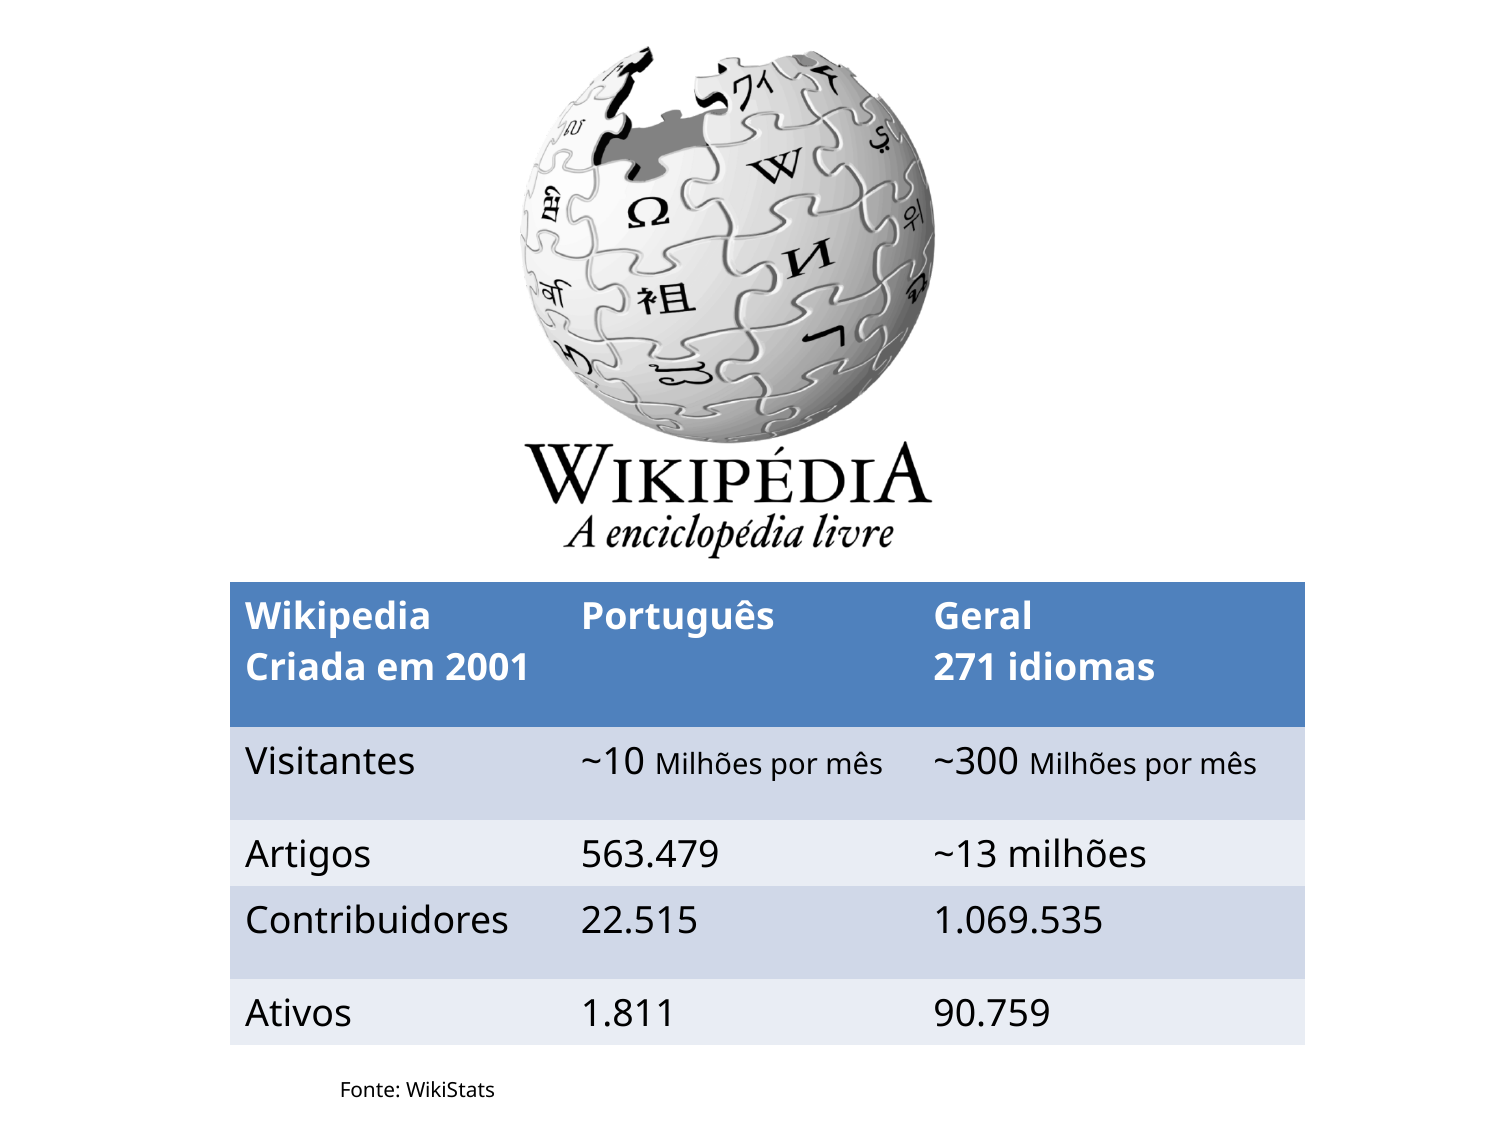

| Wikipedia Criada em 2001 | Português | Geral 271 idiomas |
| --- | --- | --- |
| Visitantes | ~10 Milhões por mês | ~300 Milhões por mês |
| Artigos | 563.479 | ~13 milhões |
| Contribuidores | 22.515 | 1.069.535 |
| Ativos | 1.811 | 90.759 |
Fonte: WikiStats